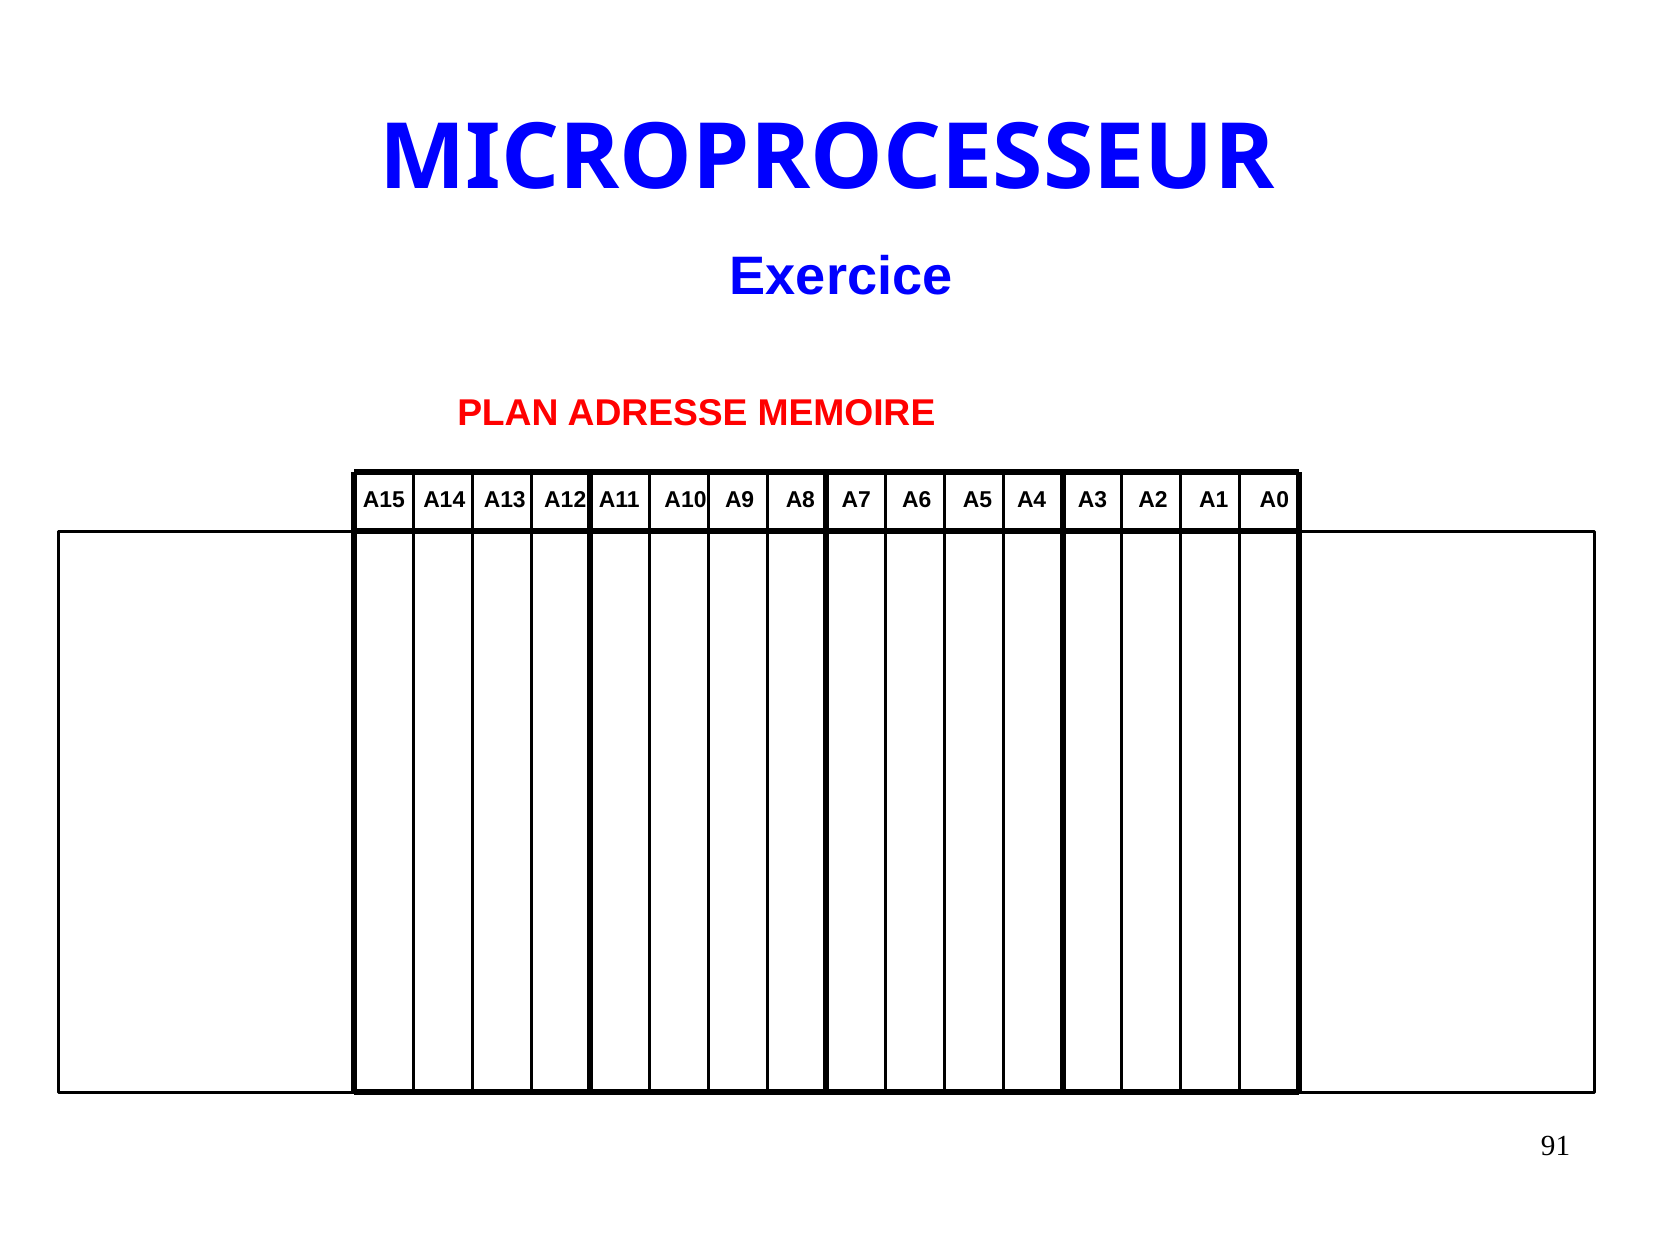

# MICROPROCESSEUR
Exercice
PLAN ADRESSE MEMOIRE
 A7 A6 A5 A4
 A3 A2 A1 A0
A15 A14 A13 A12
A11 A10 A9 A8
91